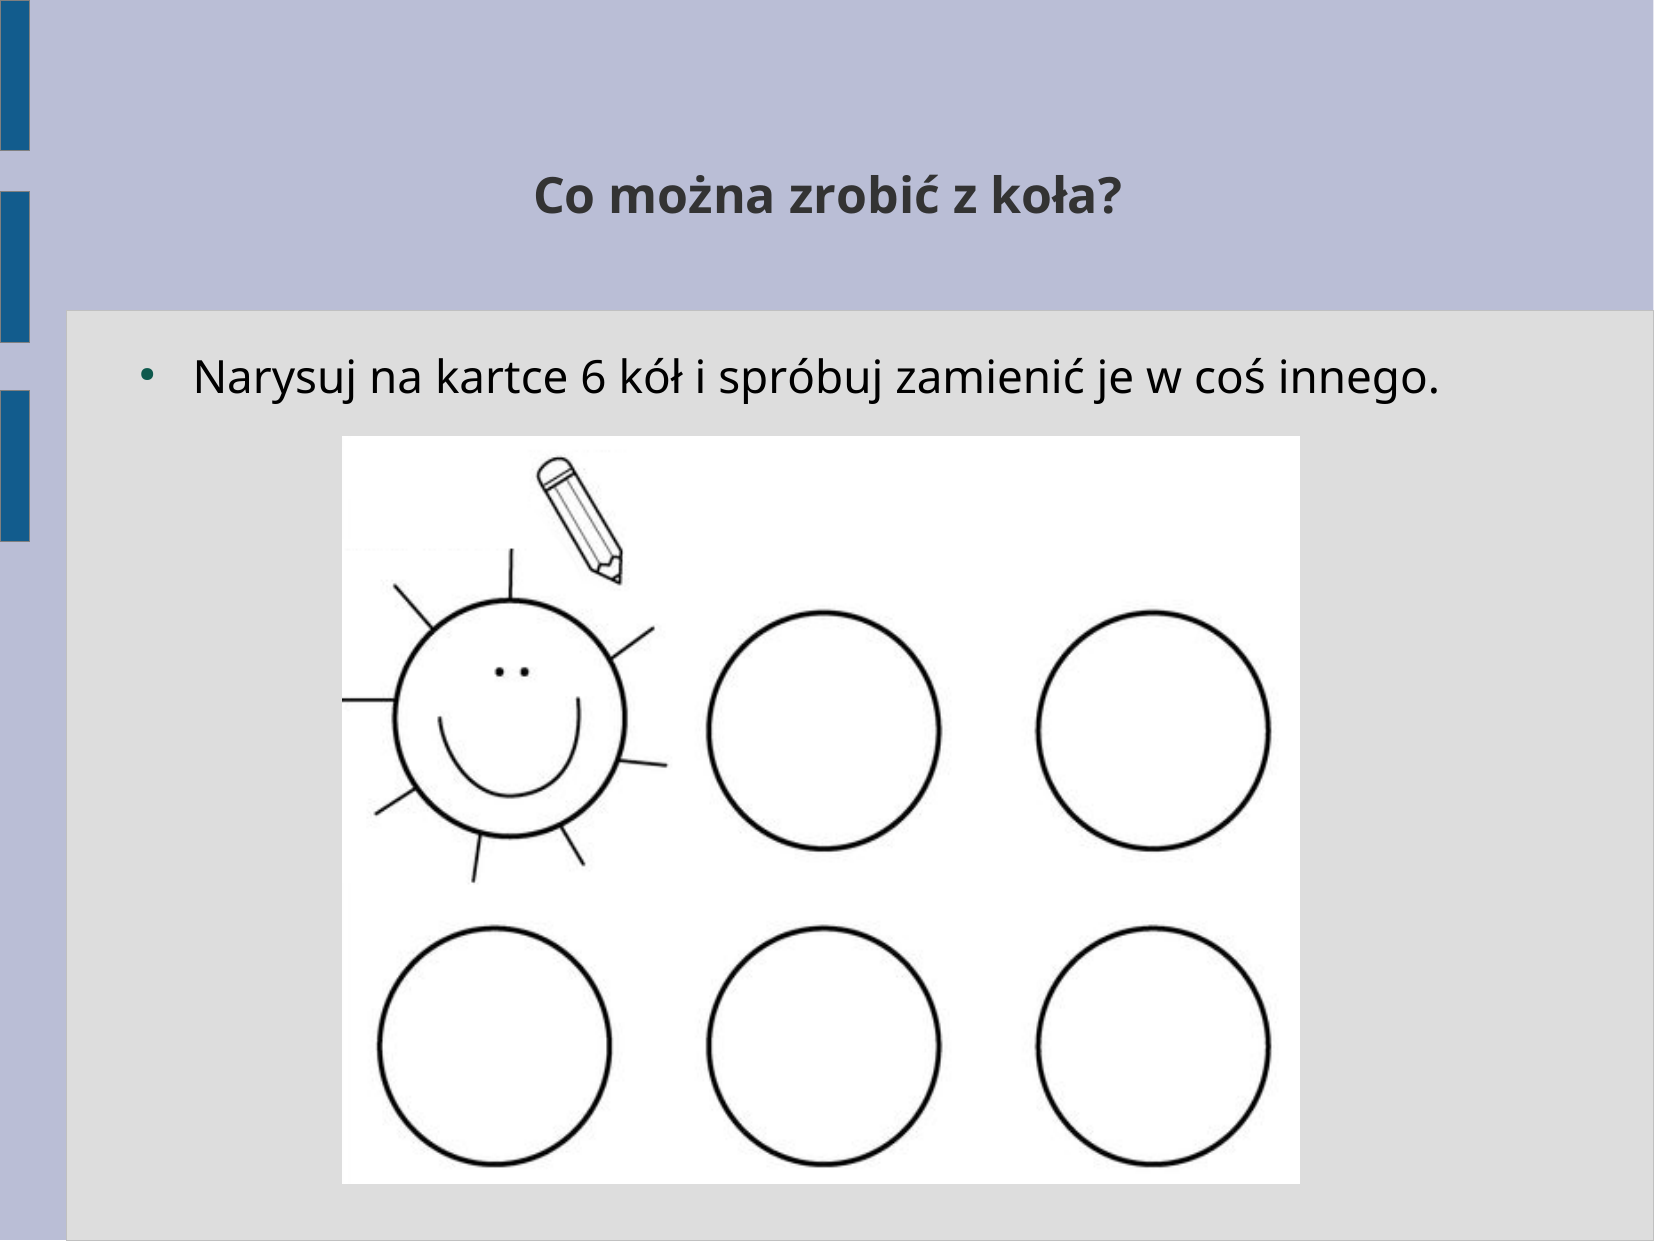

# Co można zrobić z koła?
Narysuj na kartce 6 kół i spróbuj zamienić je w coś innego.